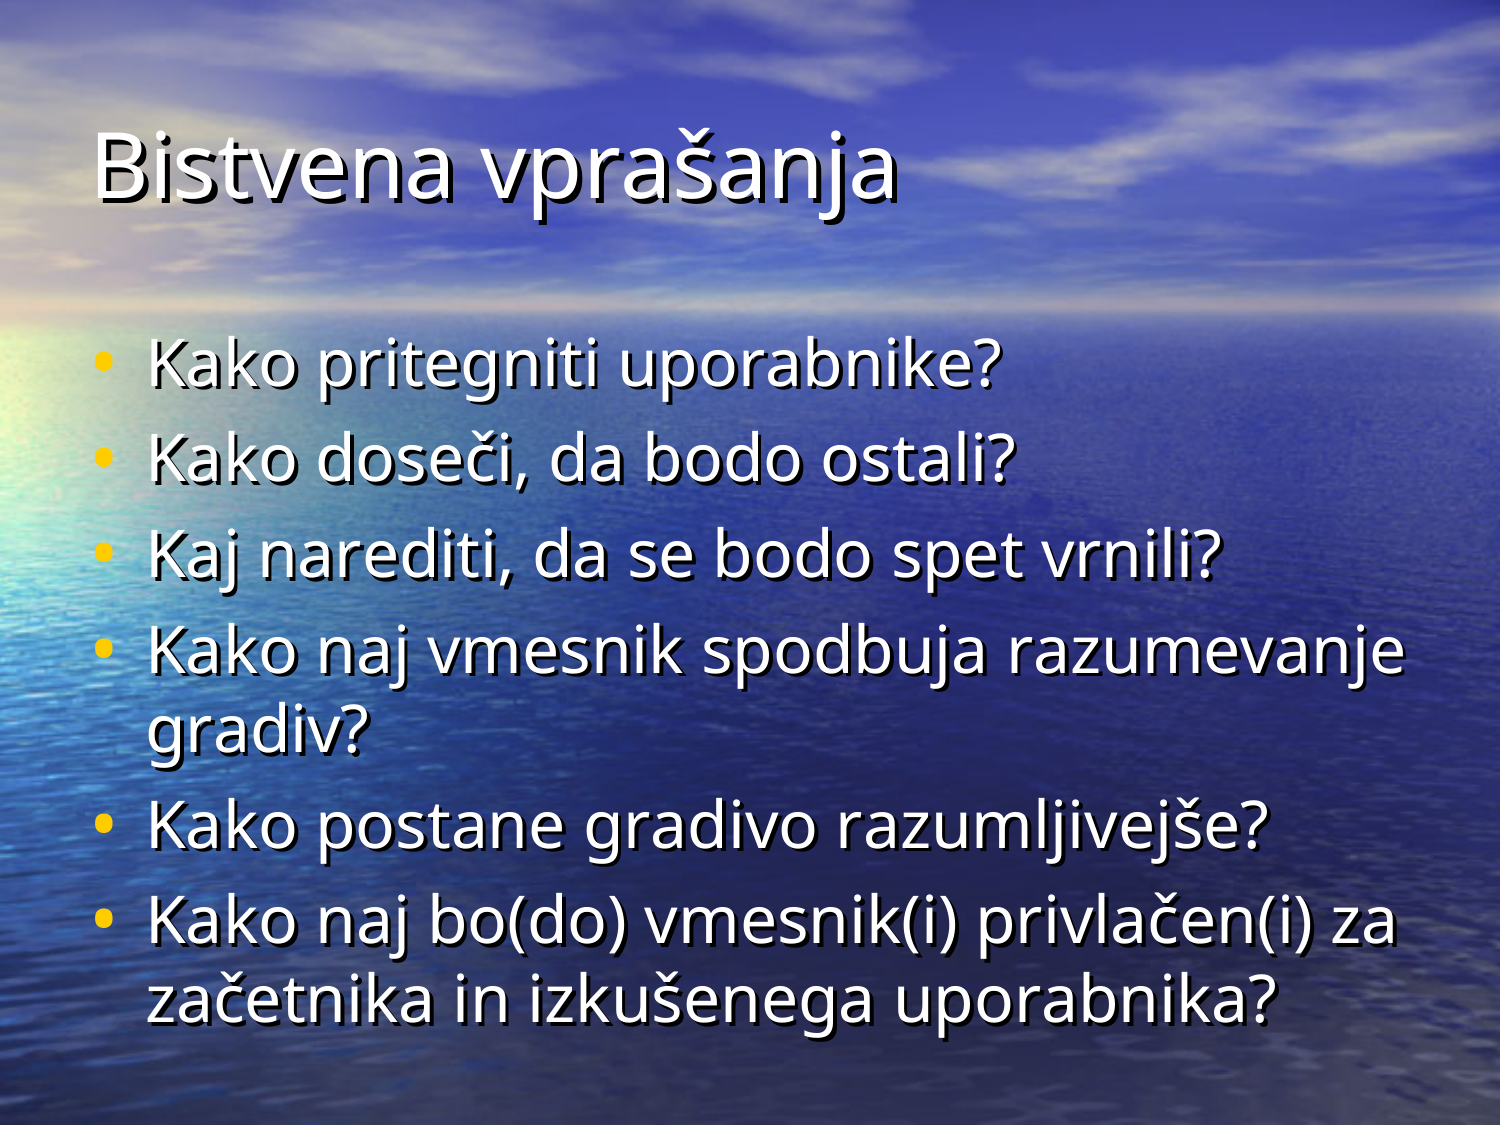

# Bistvena vprašanja
Kako pritegniti uporabnike?
Kako doseči, da bodo ostali?
Kaj narediti, da se bodo spet vrnili?
Kako naj vmesnik spodbuja razumevanje gradiv?
Kako postane gradivo razumljivejše?
Kako naj bo(do) vmesnik(i) privlačen(i) za začetnika in izkušenega uporabnika?